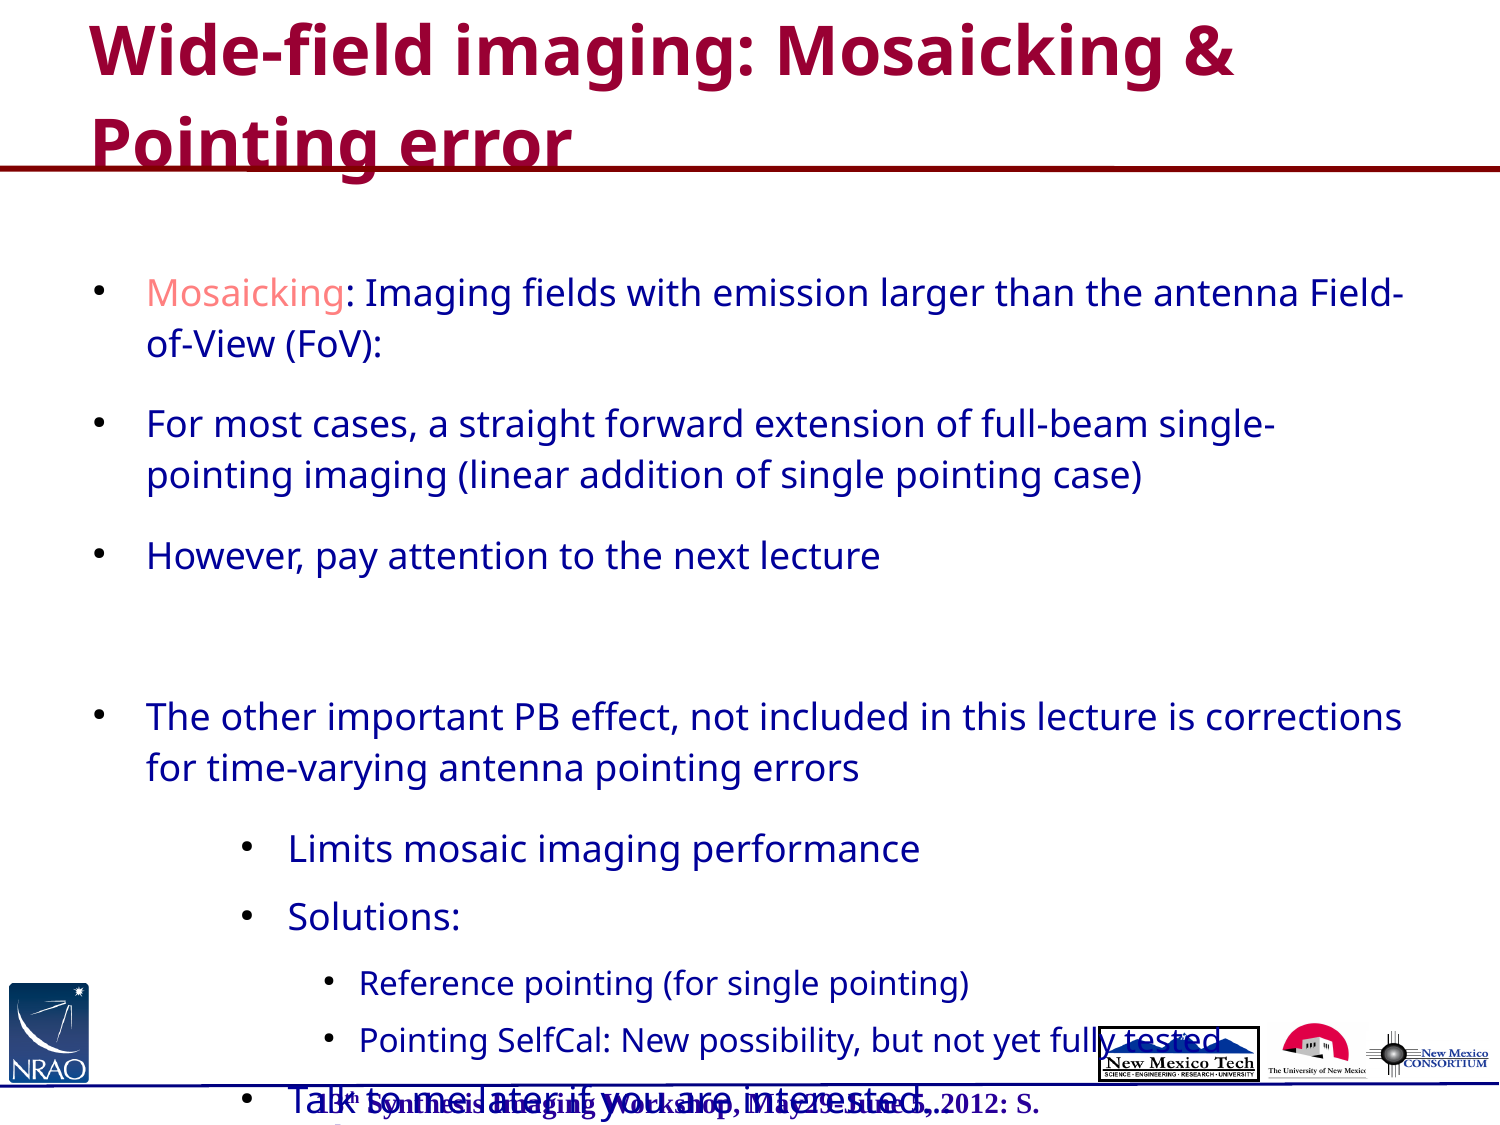

Wide-field imaging: Mosaicking & Pointing error
# Mosaicking: Imaging fields with emission larger than the antenna Field-of-View (FoV):
For most cases, a straight forward extension of full-beam single-pointing imaging (linear addition of single pointing case)
However, pay attention to the next lecture
The other important PB effect, not included in this lecture is corrections for time-varying antenna pointing errors
Limits mosaic imaging performance
Solutions:
Reference pointing (for single pointing)
Pointing SelfCal: New possibility, but not yet fully tested
Talk to me later if you are interested...